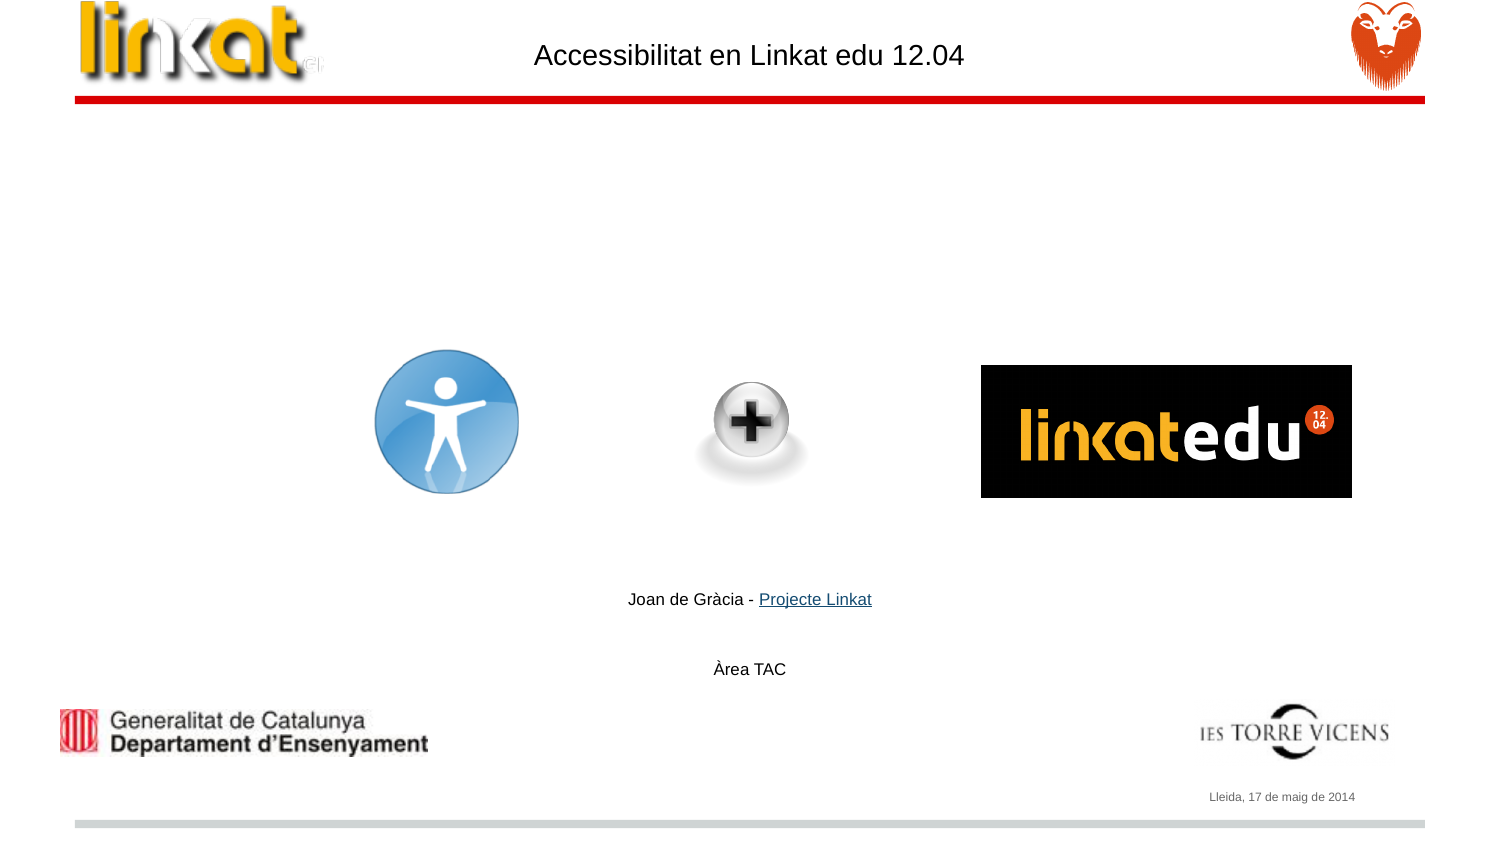

Joan de Gràcia - Projecte Linkat
Àrea TAC
Lleida, 17 de maig de 2014